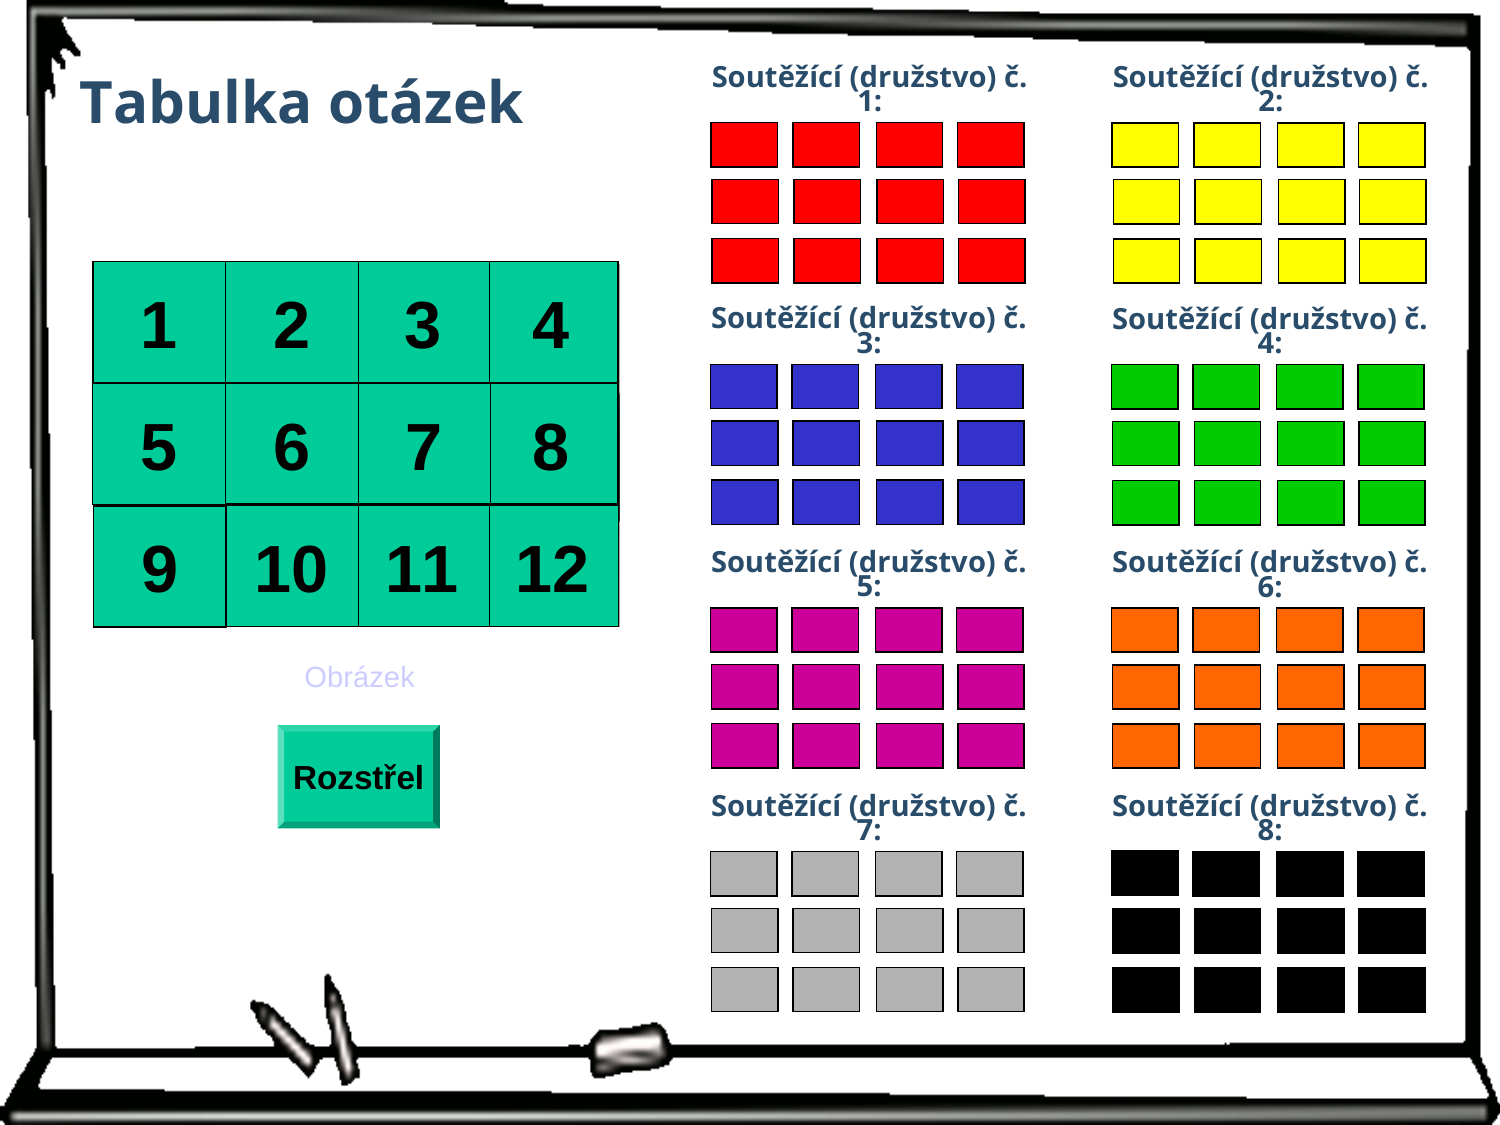

Tabulka otázek
Soutěžící (družstvo) č. 1:
Soutěžící (družstvo) č. 2:
| | | | |
| --- | --- | --- | --- |
| | | | |
| | | | |
| | | | |
| --- | --- | --- | --- |
| | | | |
| | | | |
1
2
3
4
1
2
3
4
5
6
7
8
5
6
7
8
9
10
11
12
9
10
11
12
| | | | |
| --- | --- | --- | --- |
| | | | |
| | | | |
1
2
3
4
Soutěžící (družstvo) č. 3:
Soutěžící (družstvo) č. 4:
| | | | |
| --- | --- | --- | --- |
| | | | |
| | | | |
| | | | |
| --- | --- | --- | --- |
| | | | |
| | | | |
1
2
3
4
1
2
3
4
6
7
8
5
5
6
7
8
5
6
7
8
9
10
11
12
9
10
11
12
10
11
12
9
Soutěžící (družstvo) č. 5:
Soutěžící (družstvo) č. 6:
| | | | |
| --- | --- | --- | --- |
| | | | |
| | | | |
| | | | |
| --- | --- | --- | --- |
| | | | |
| | | | |
1
2
3
4
1
2
3
4
Obrázek
5
6
7
8
5
6
7
8
9
10
11
12
9
10
11
12
Rozstřel
Soutěžící (družstvo) č. 7:
Soutěžící (družstvo) č. 8:
| | | | |
| --- | --- | --- | --- |
| | | | |
| | | | |
| | | | |
| --- | --- | --- | --- |
| | | | |
| | | | |
1
2
3
4
1
2
3
4
5
6
7
8
5
6
7
8
9
10
11
12
9
10
11
12